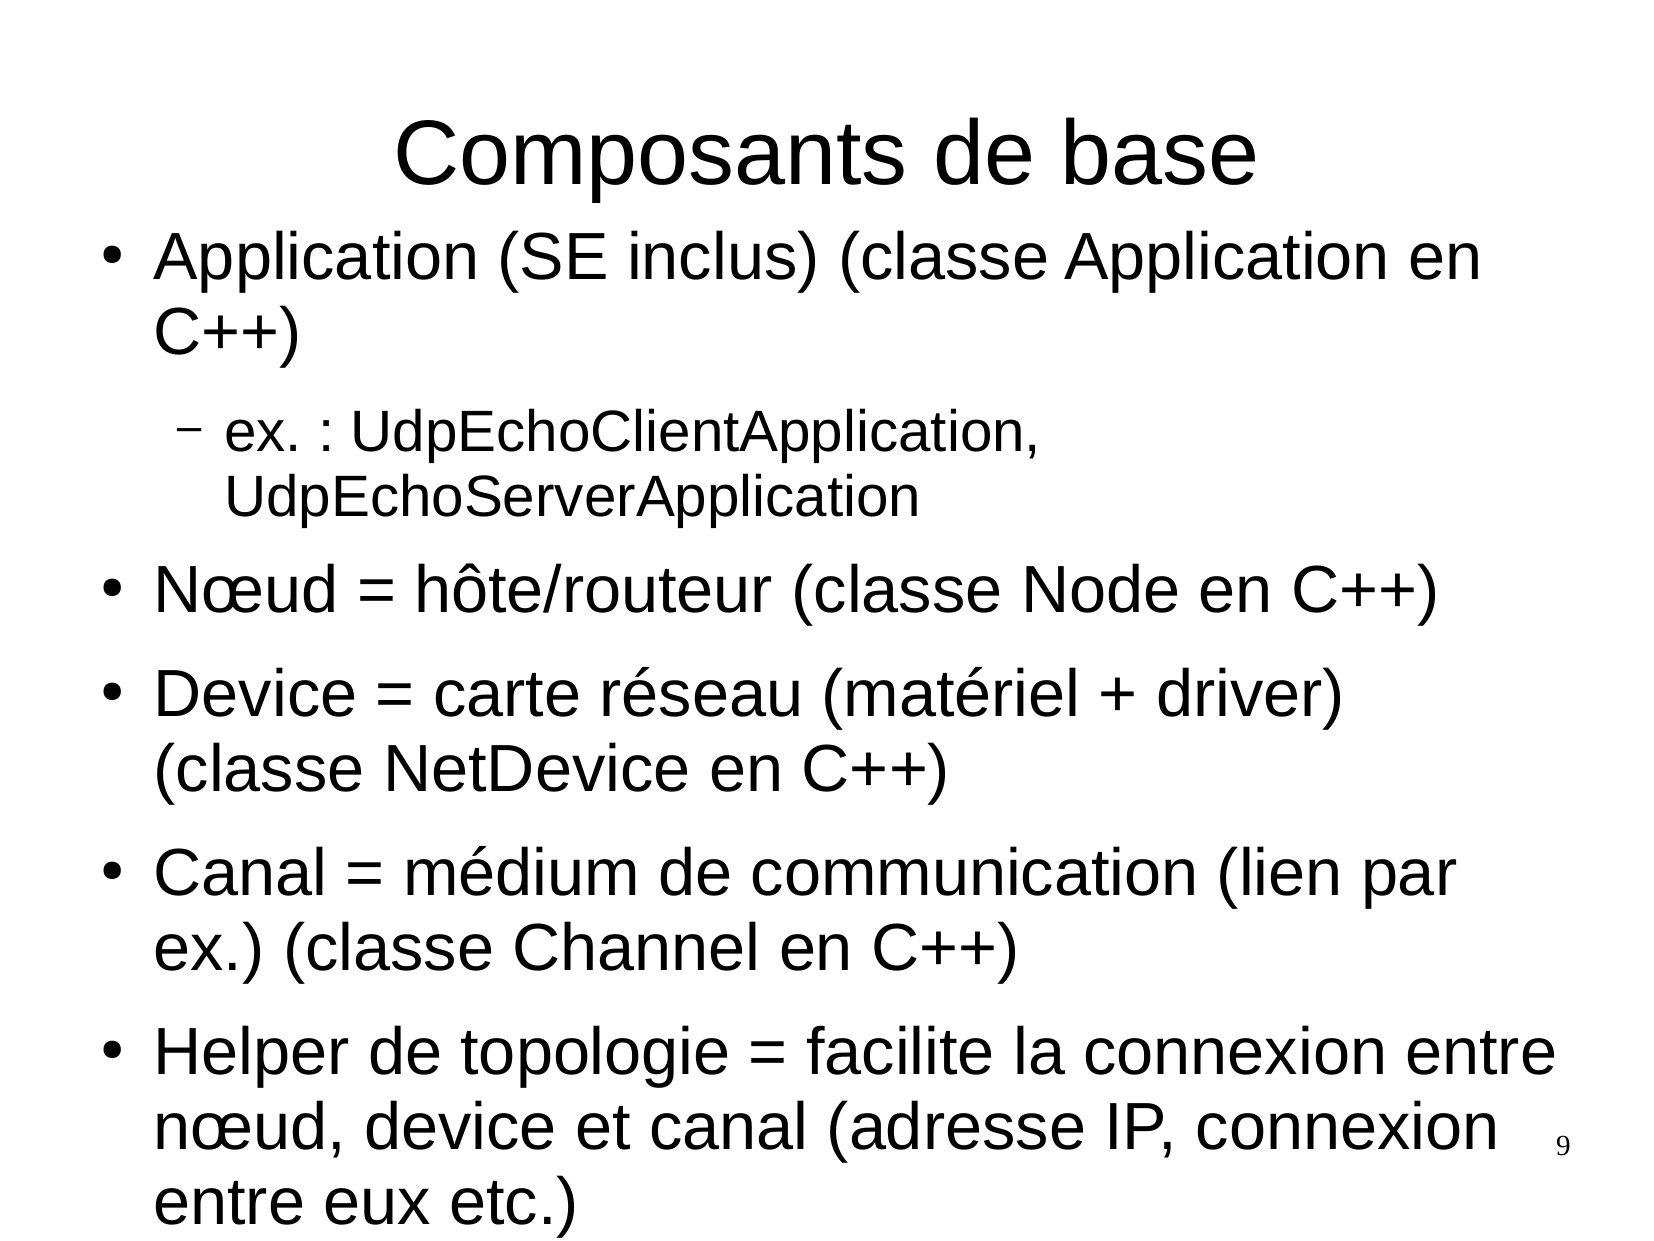

# Composants de base
Application (SE inclus) (classe Application en C++)
ex. : UdpEchoClientApplication, UdpEchoServerApplication
Nœud = hôte/routeur (classe Node en C++)
Device = carte réseau (matériel + driver) (classe NetDevice en C++)
Canal = médium de communication (lien par ex.) (classe Channel en C++)
Helper de topologie = facilite la connexion entre nœud, device et canal (adresse IP, connexion entre eux etc.)
9